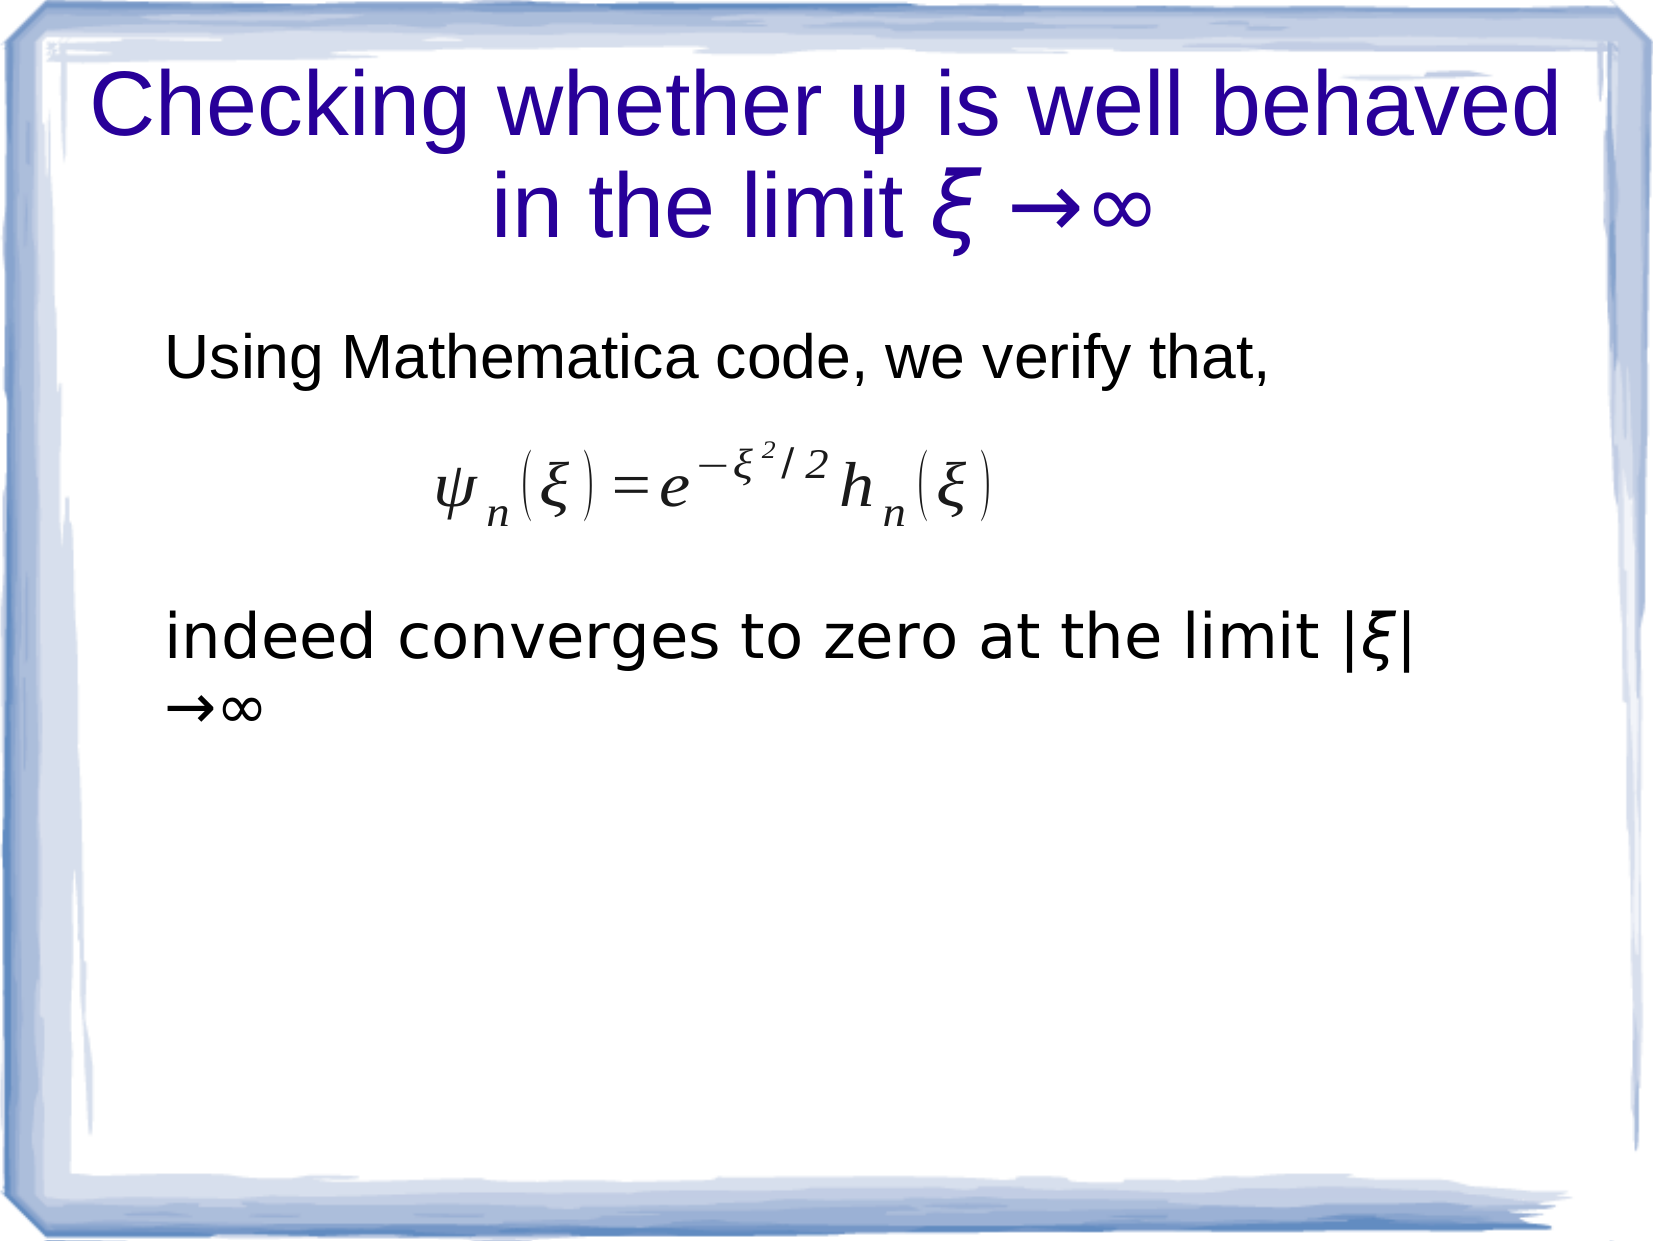

# Checking whether ψ is well behaved in the limit ξ →∞
Using Mathematica code, we verify that,
indeed converges to zero at the limit |ξ| →∞